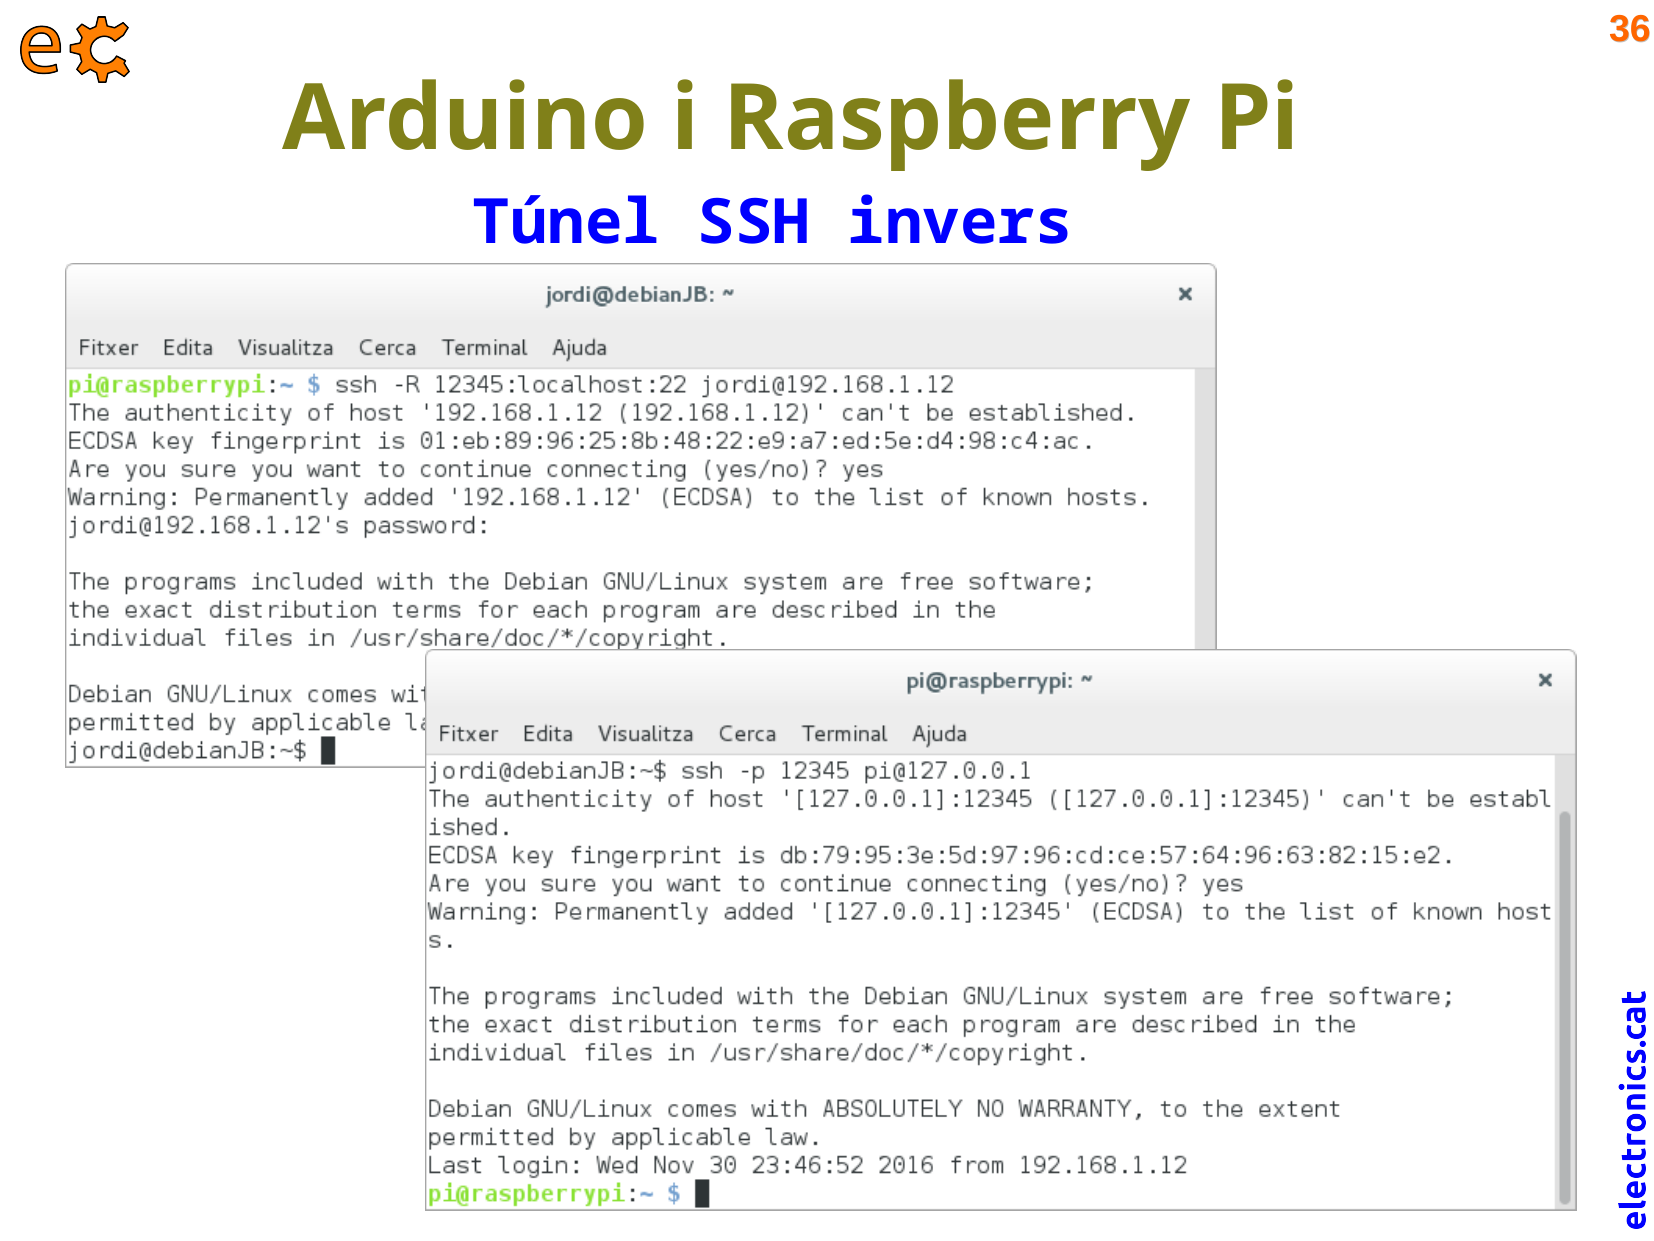

# Arduino i Raspberry Pi Túnel SSH invers